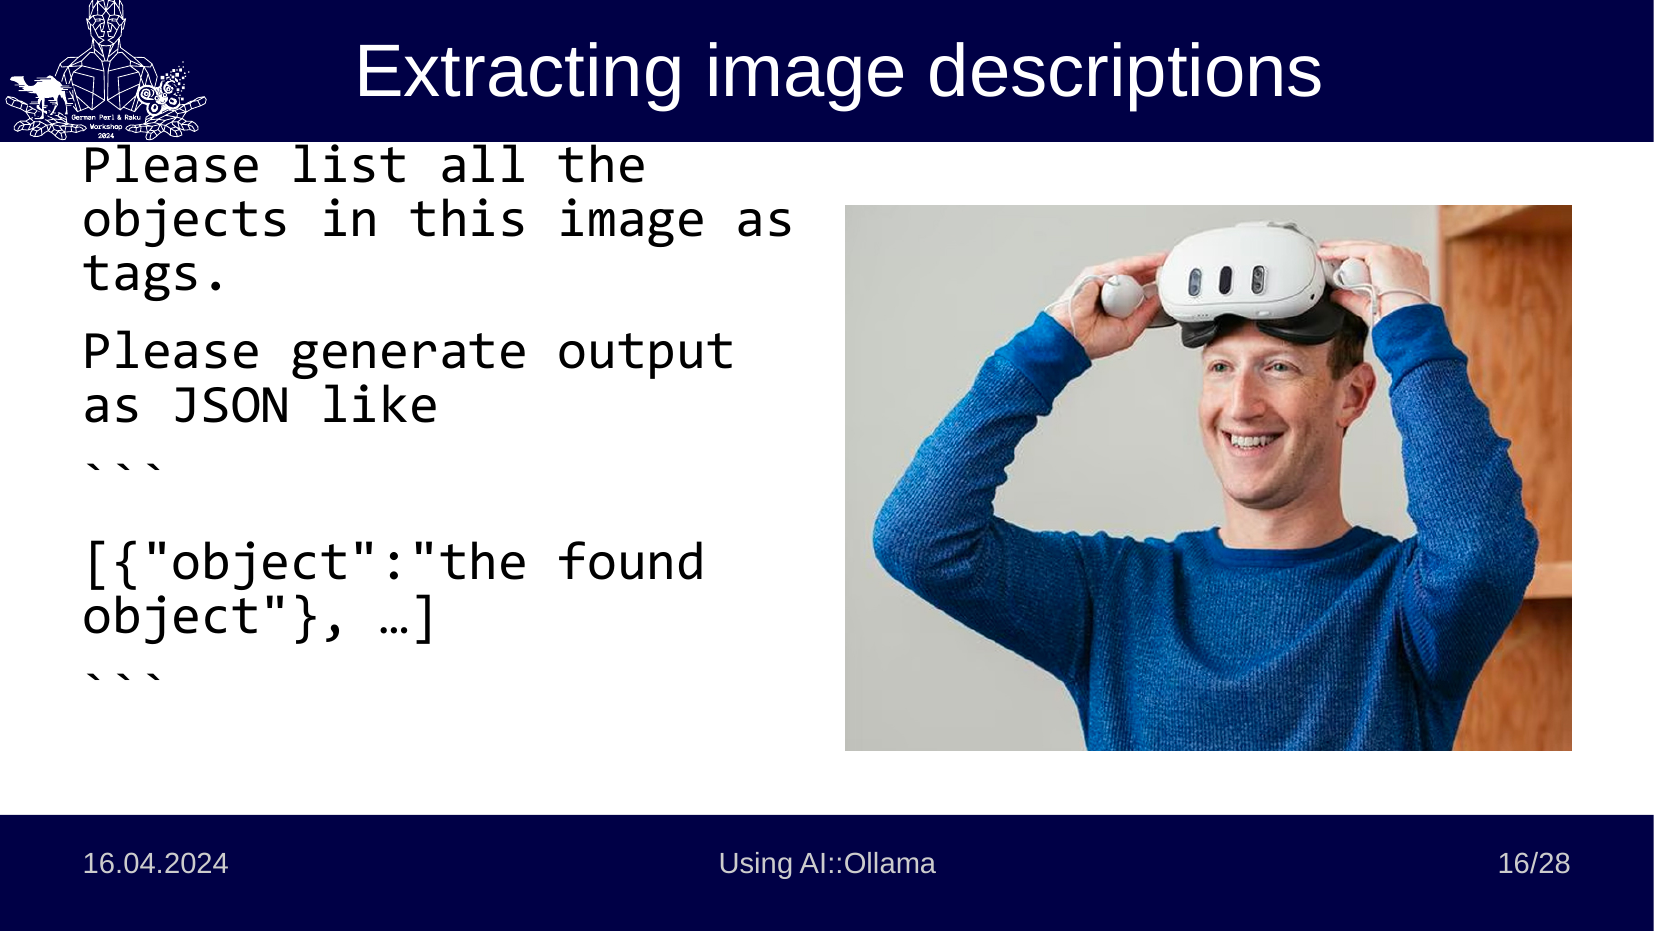

# Extracting image descriptions
Please list all the objects in this image as tags.
Please generate output as JSON like
```
[{"object":"the found object"}, …]
```
08. März 2019
16